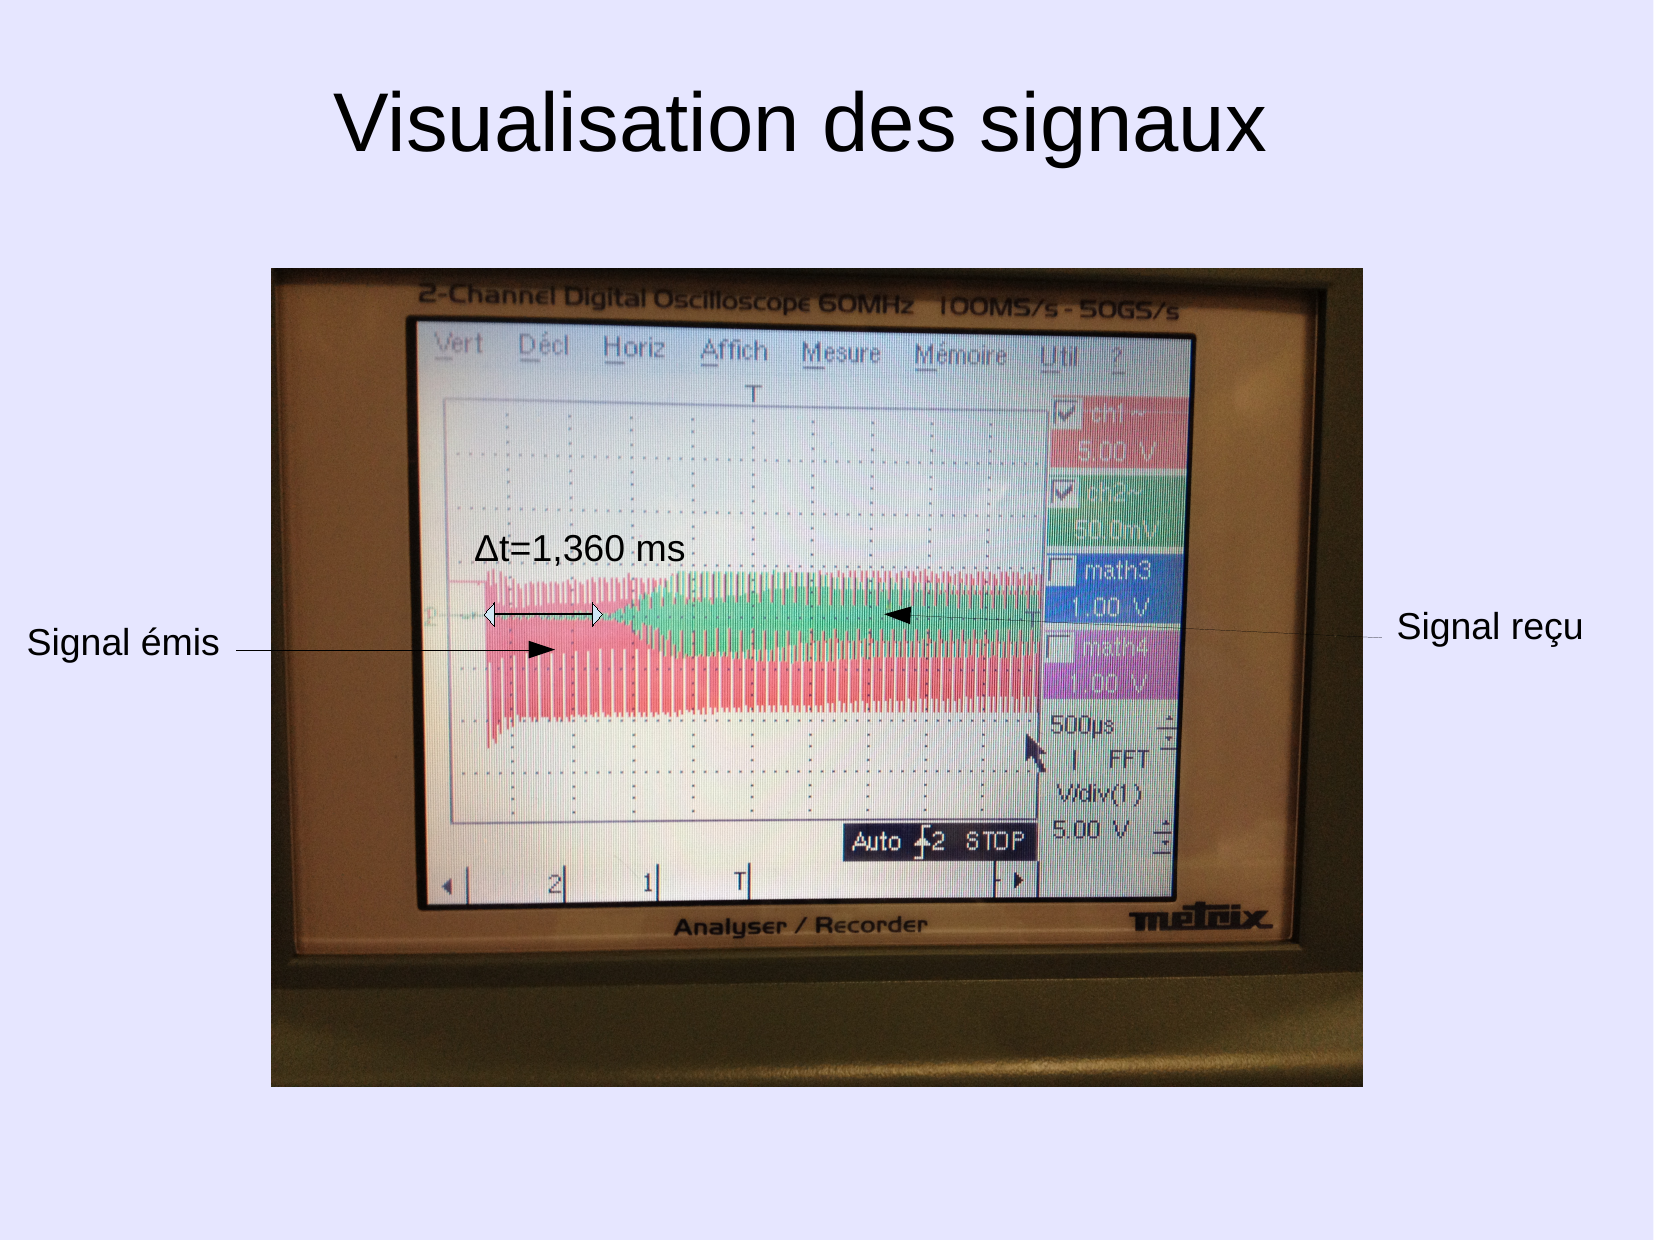

Visualisation des signaux
 Δt=1,360 ms
Signal reçu
Signal émis